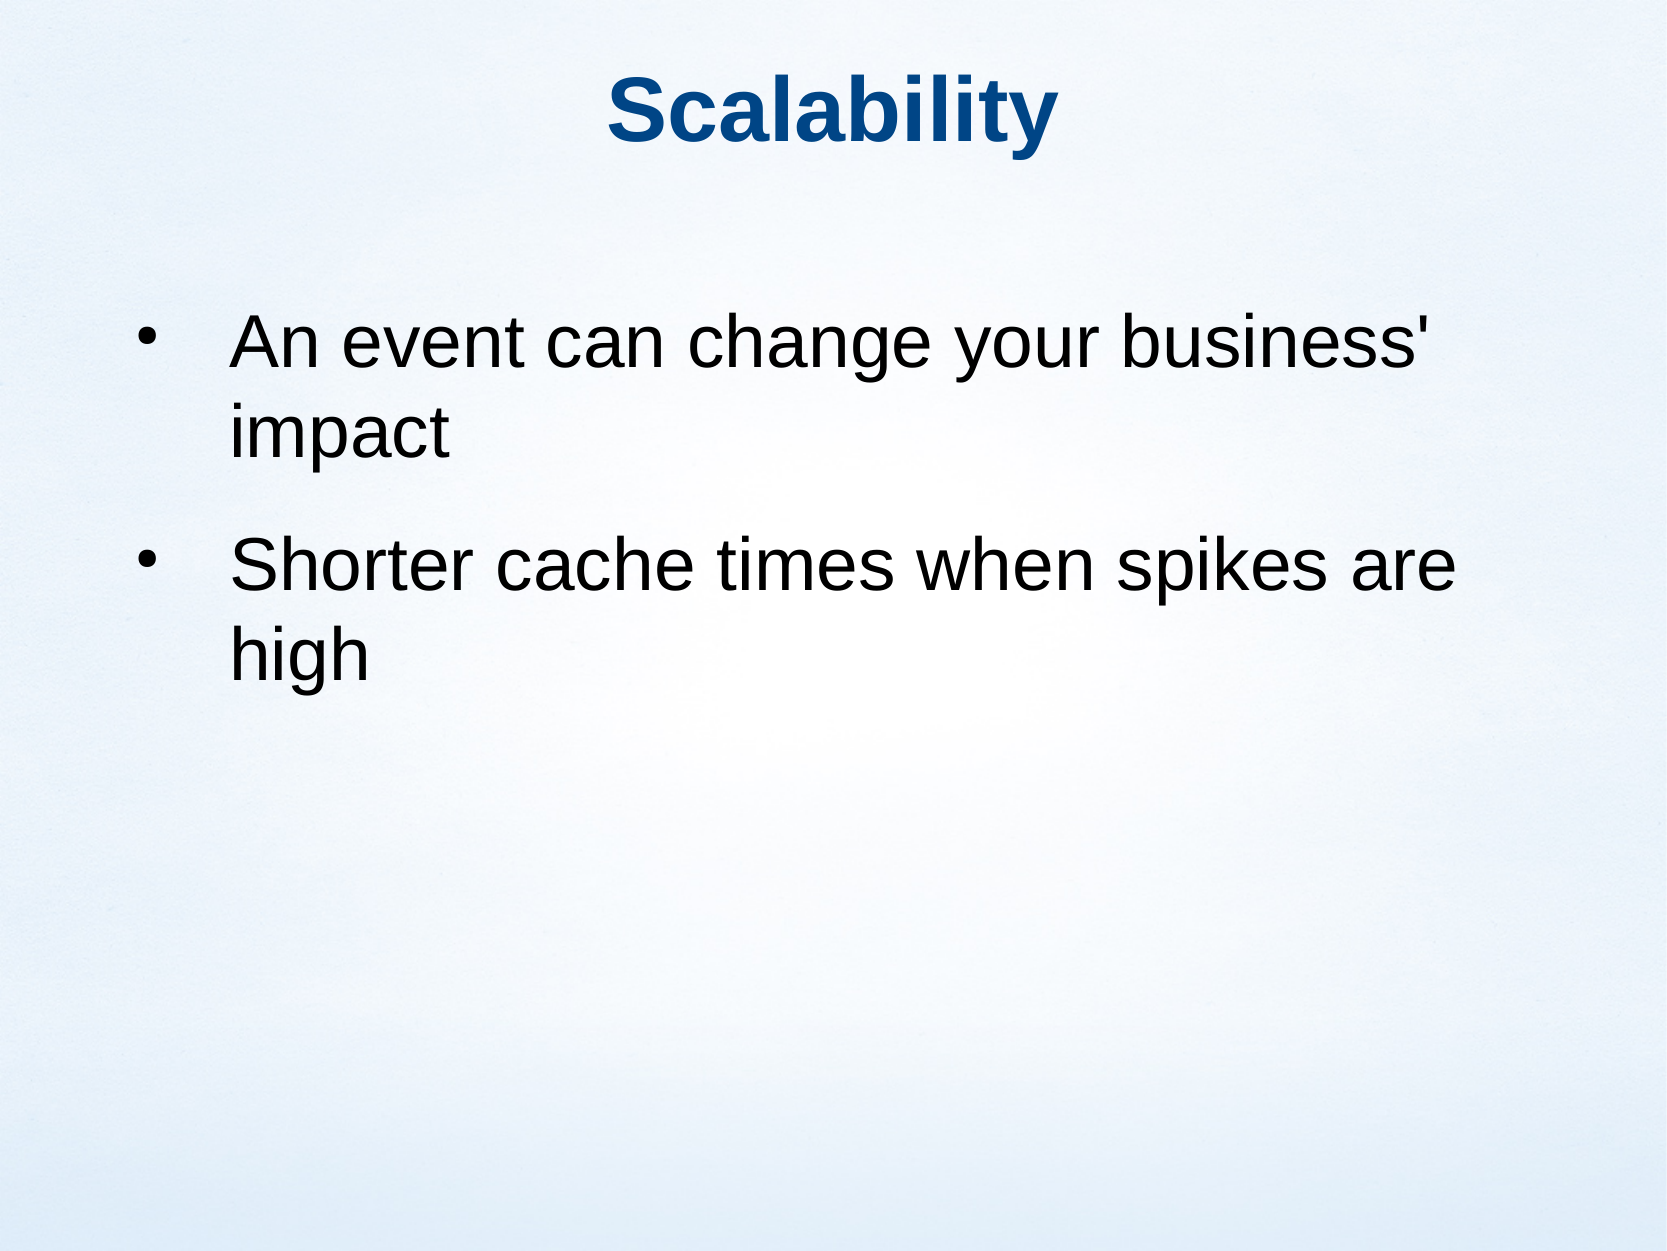

# Scalability
An event can change your business' impact
Shorter cache times when spikes are high